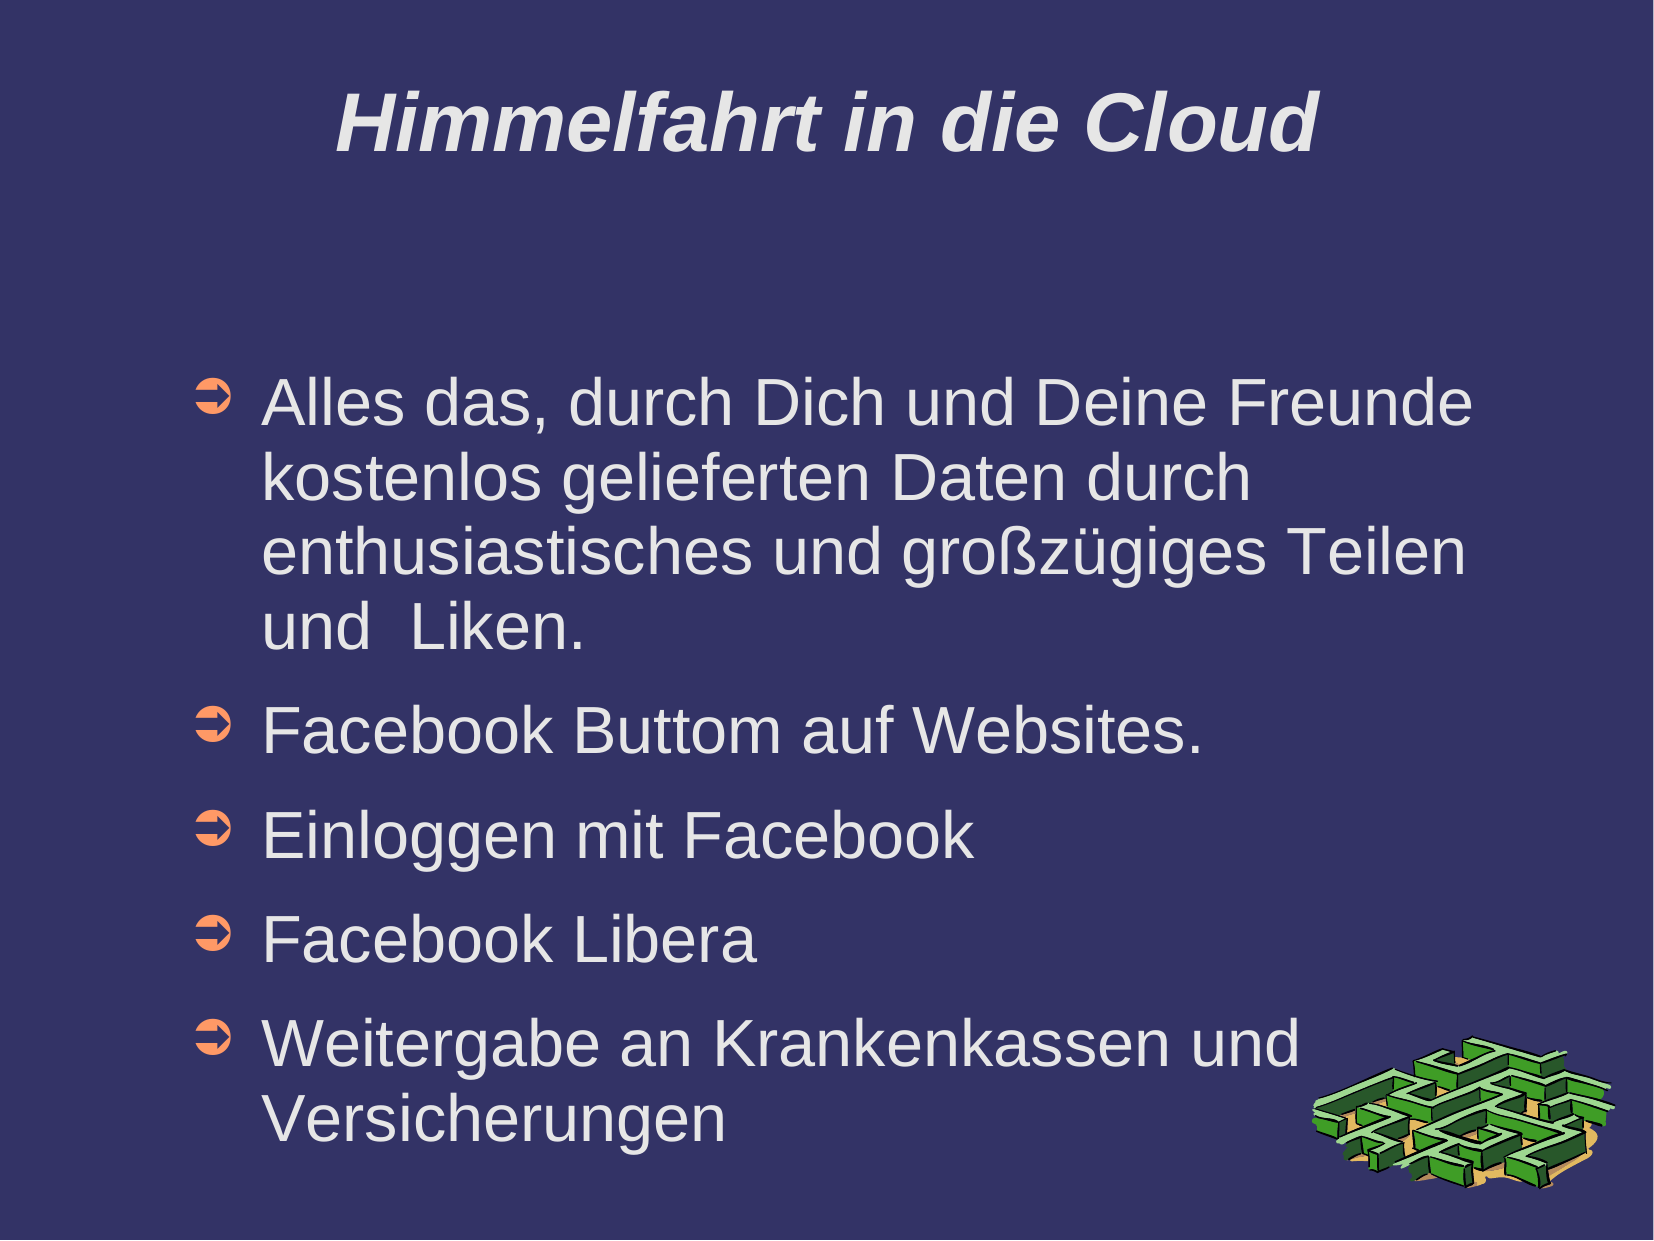

# Himmelfahrt in die Cloud
Alles das, durch Dich und Deine Freunde kostenlos gelieferten Daten durch enthusiastisches und großzügiges Teilen und Liken.
Facebook Buttom auf Websites.
Einloggen mit Facebook
Facebook Libera
Weitergabe an Krankenkassen und Versicherungen